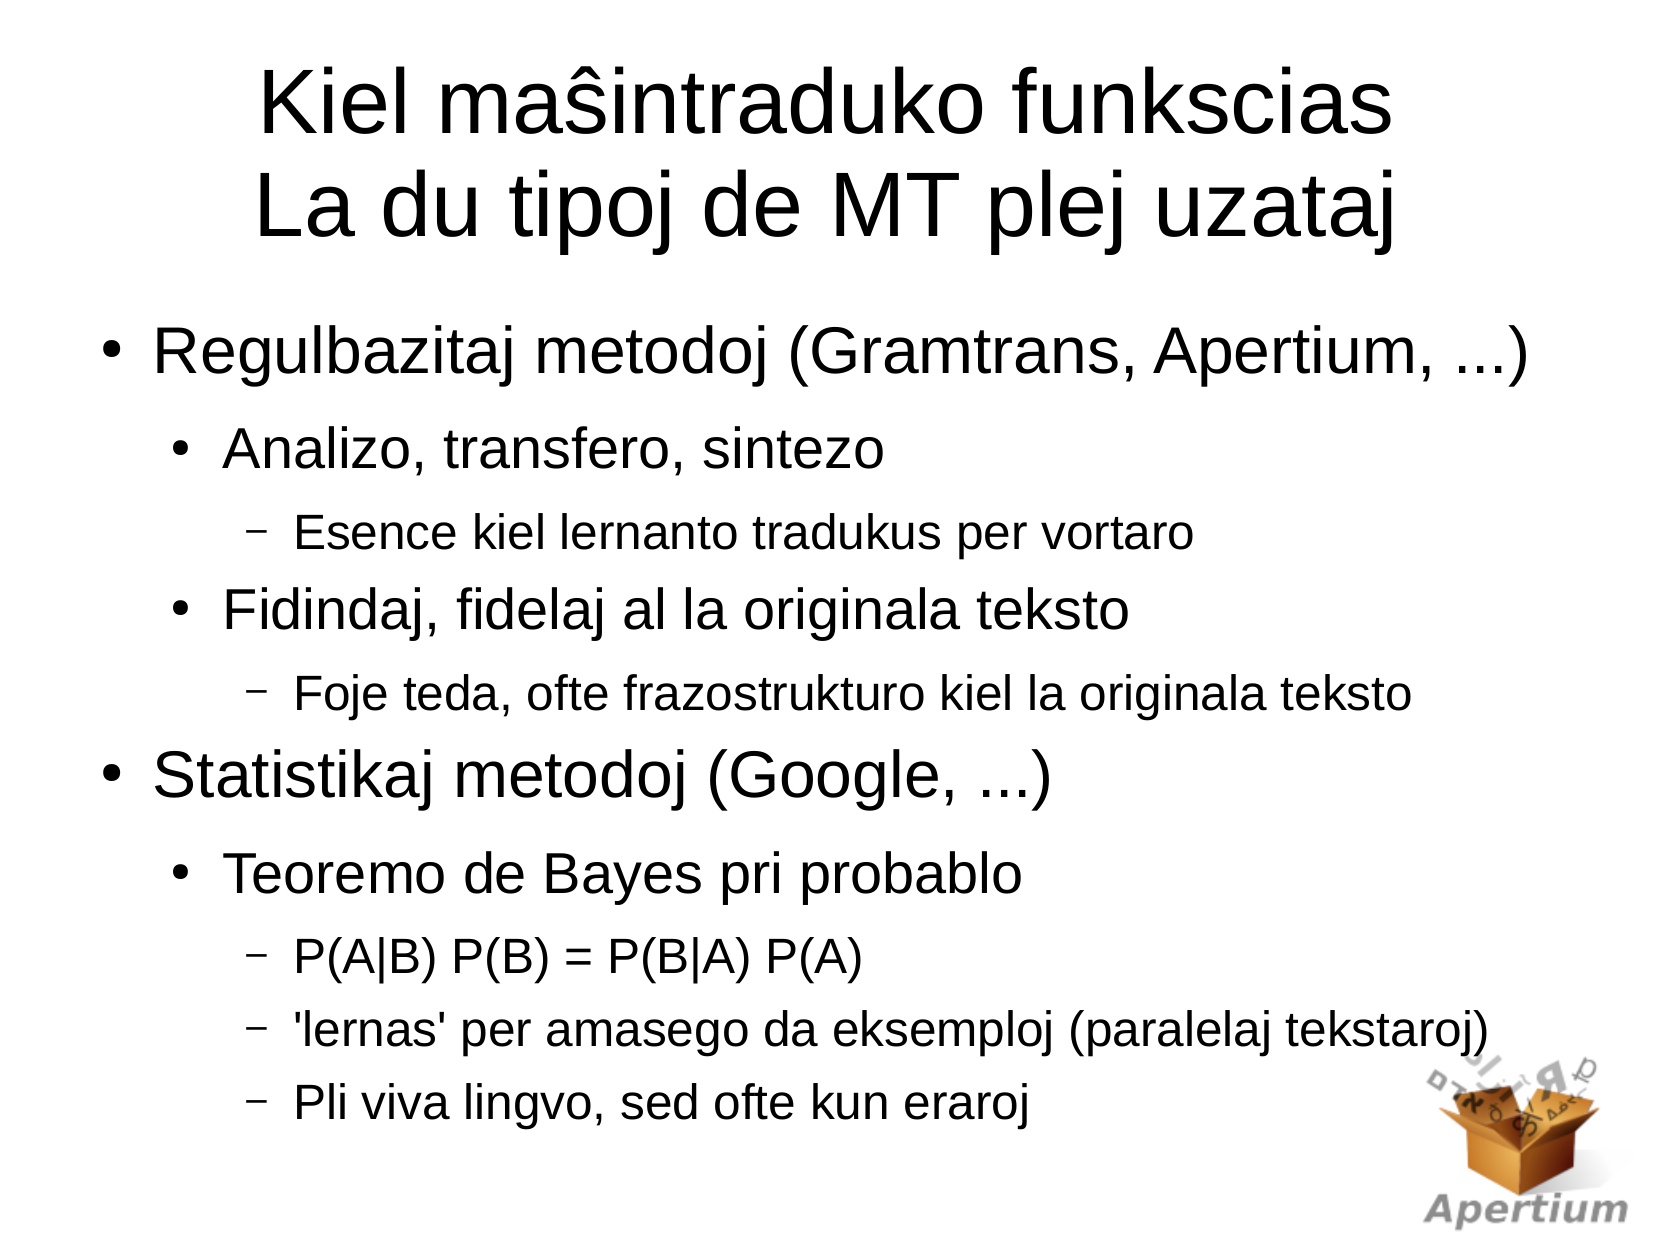

# Kiel maŝintraduko funkscias La du tipoj de MT plej uzataj
Regulbazitaj metodoj (Gramtrans, Apertium, ...)
Analizo, transfero, sintezo
Esence kiel lernanto tradukus per vortaro
Fidindaj, fidelaj al la originala teksto
Foje teda, ofte frazostrukturo kiel la originala teksto
Statistikaj metodoj (Google, ...)
Teoremo de Bayes pri probablo
P(A|B) P(B) = P(B|A) P(A)
'lernas' per amasego da eksemploj (paralelaj tekstaroj)
Pli viva lingvo, sed ofte kun eraroj